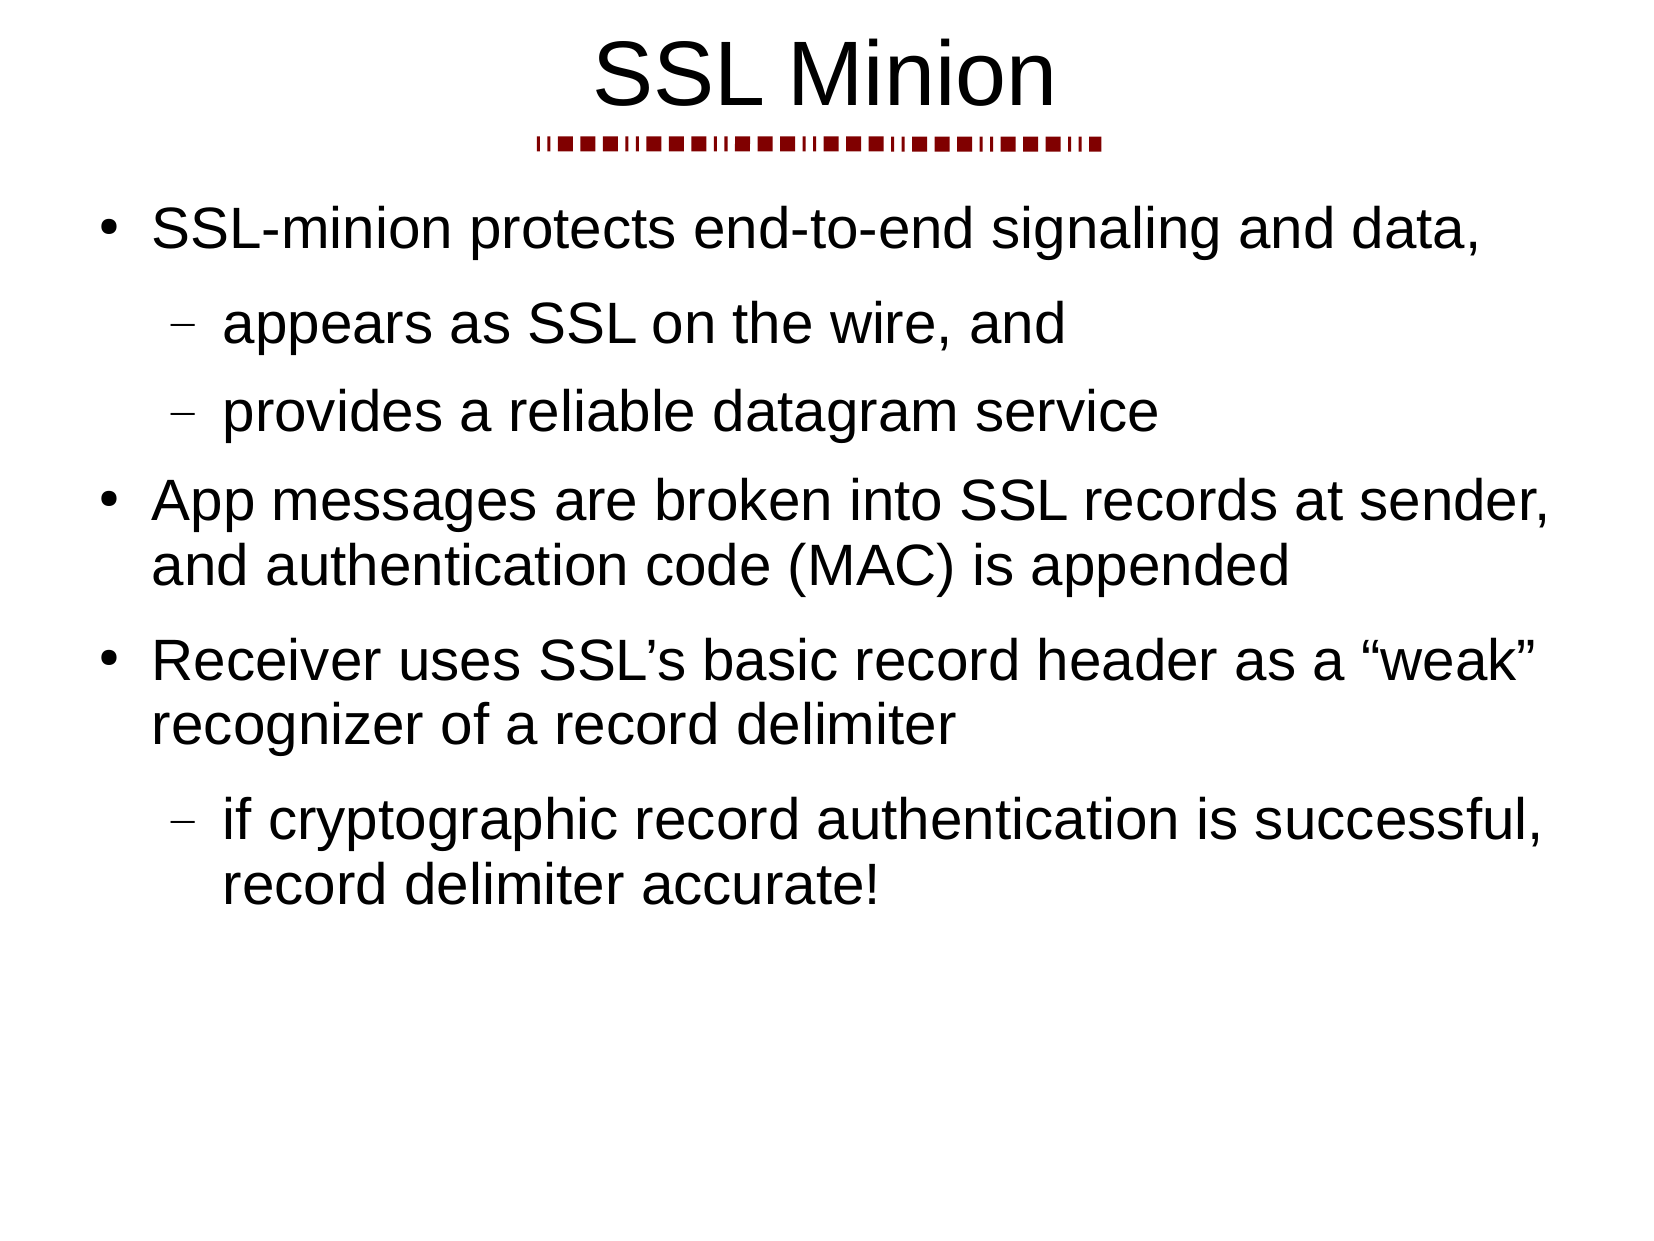

# SSL Minion
SSL-minion protects end-to-end signaling and data,
appears as SSL on the wire, and
provides a reliable datagram service
App messages are broken into SSL records at sender, and authentication code (MAC) is appended
Receiver uses SSL’s basic record header as a “weak” recognizer of a record delimiter
if cryptographic record authentication is successful, record delimiter accurate!